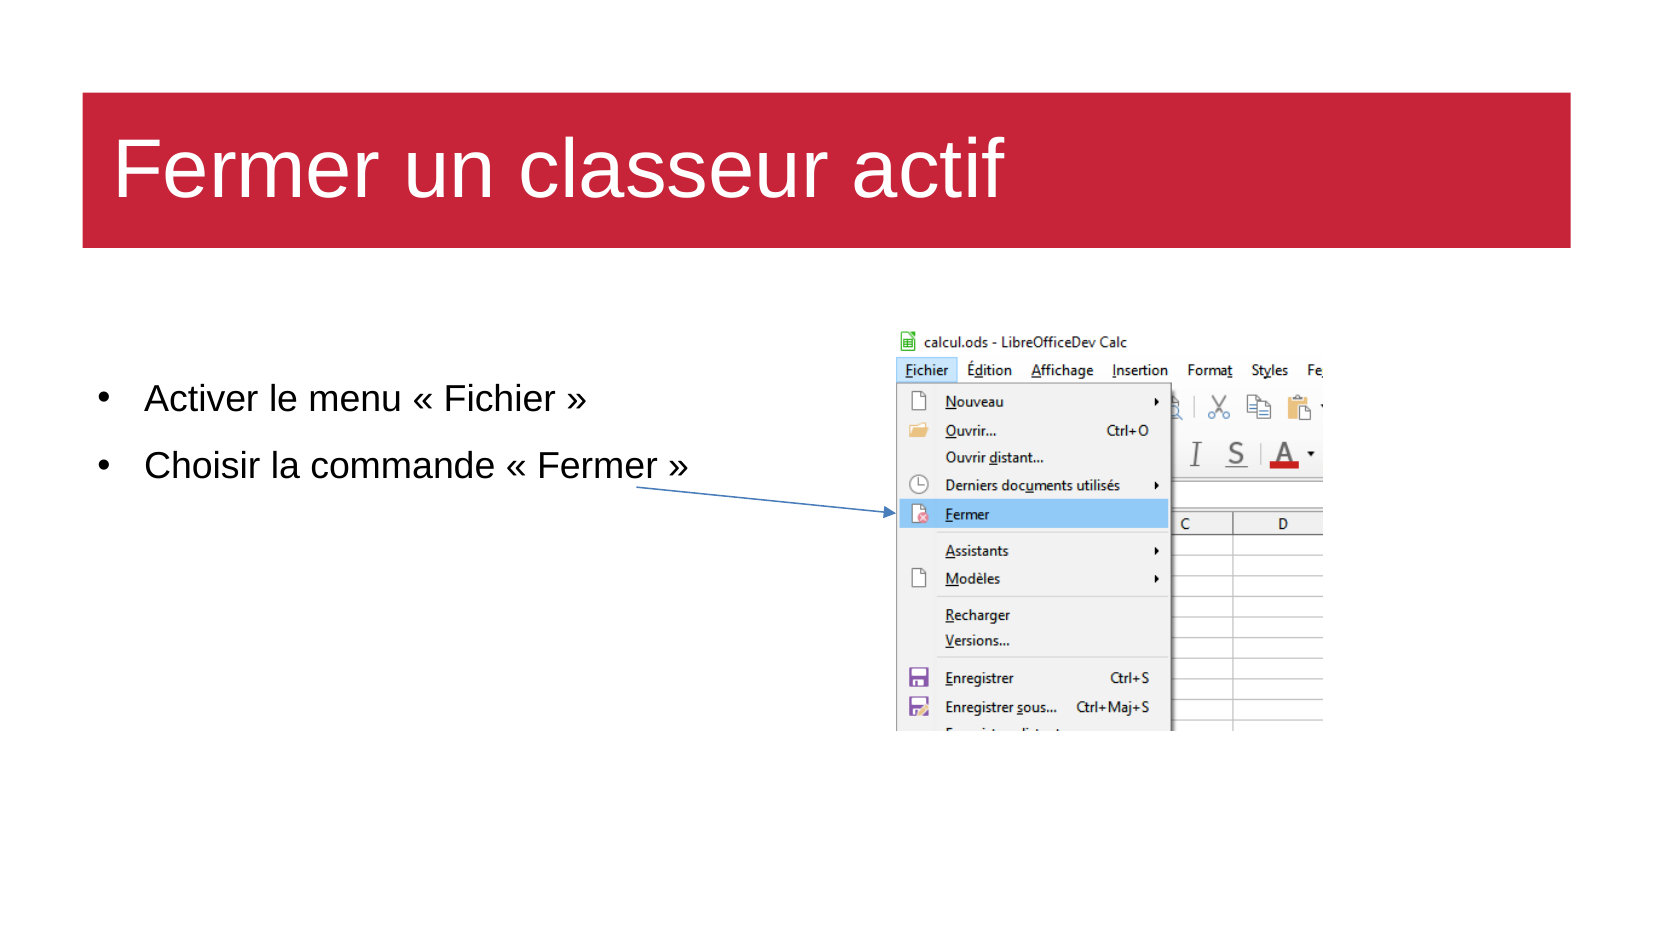

# Fermer un classeur actif
Activer le menu « Fichier »
Choisir la commande « Fermer »